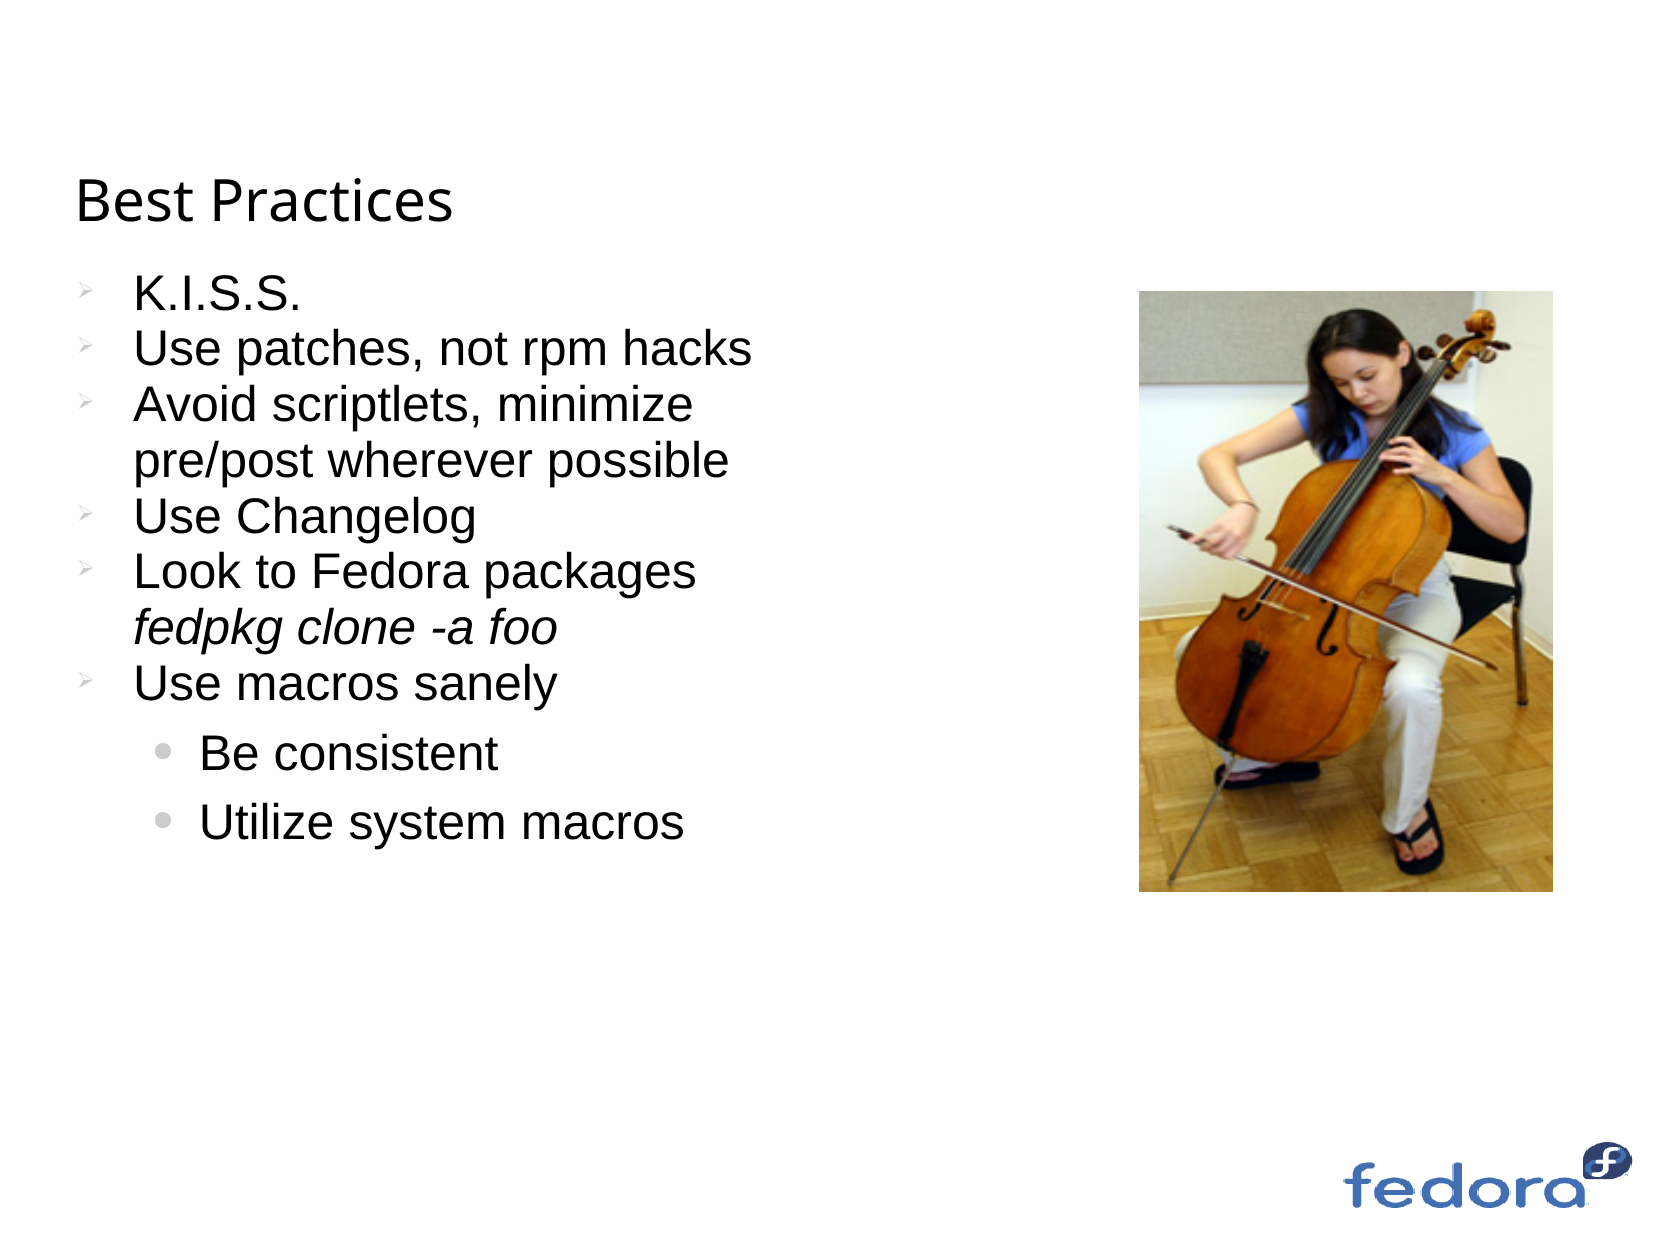

# Best Practices
K.I.S.S.
Use patches, not rpm hacks
Avoid scriptlets, minimize pre/post wherever possible
Use Changelog
Look to Fedora packages
fedpkg clone -a foo
Use macros sanely
Be consistent
Utilize system macros